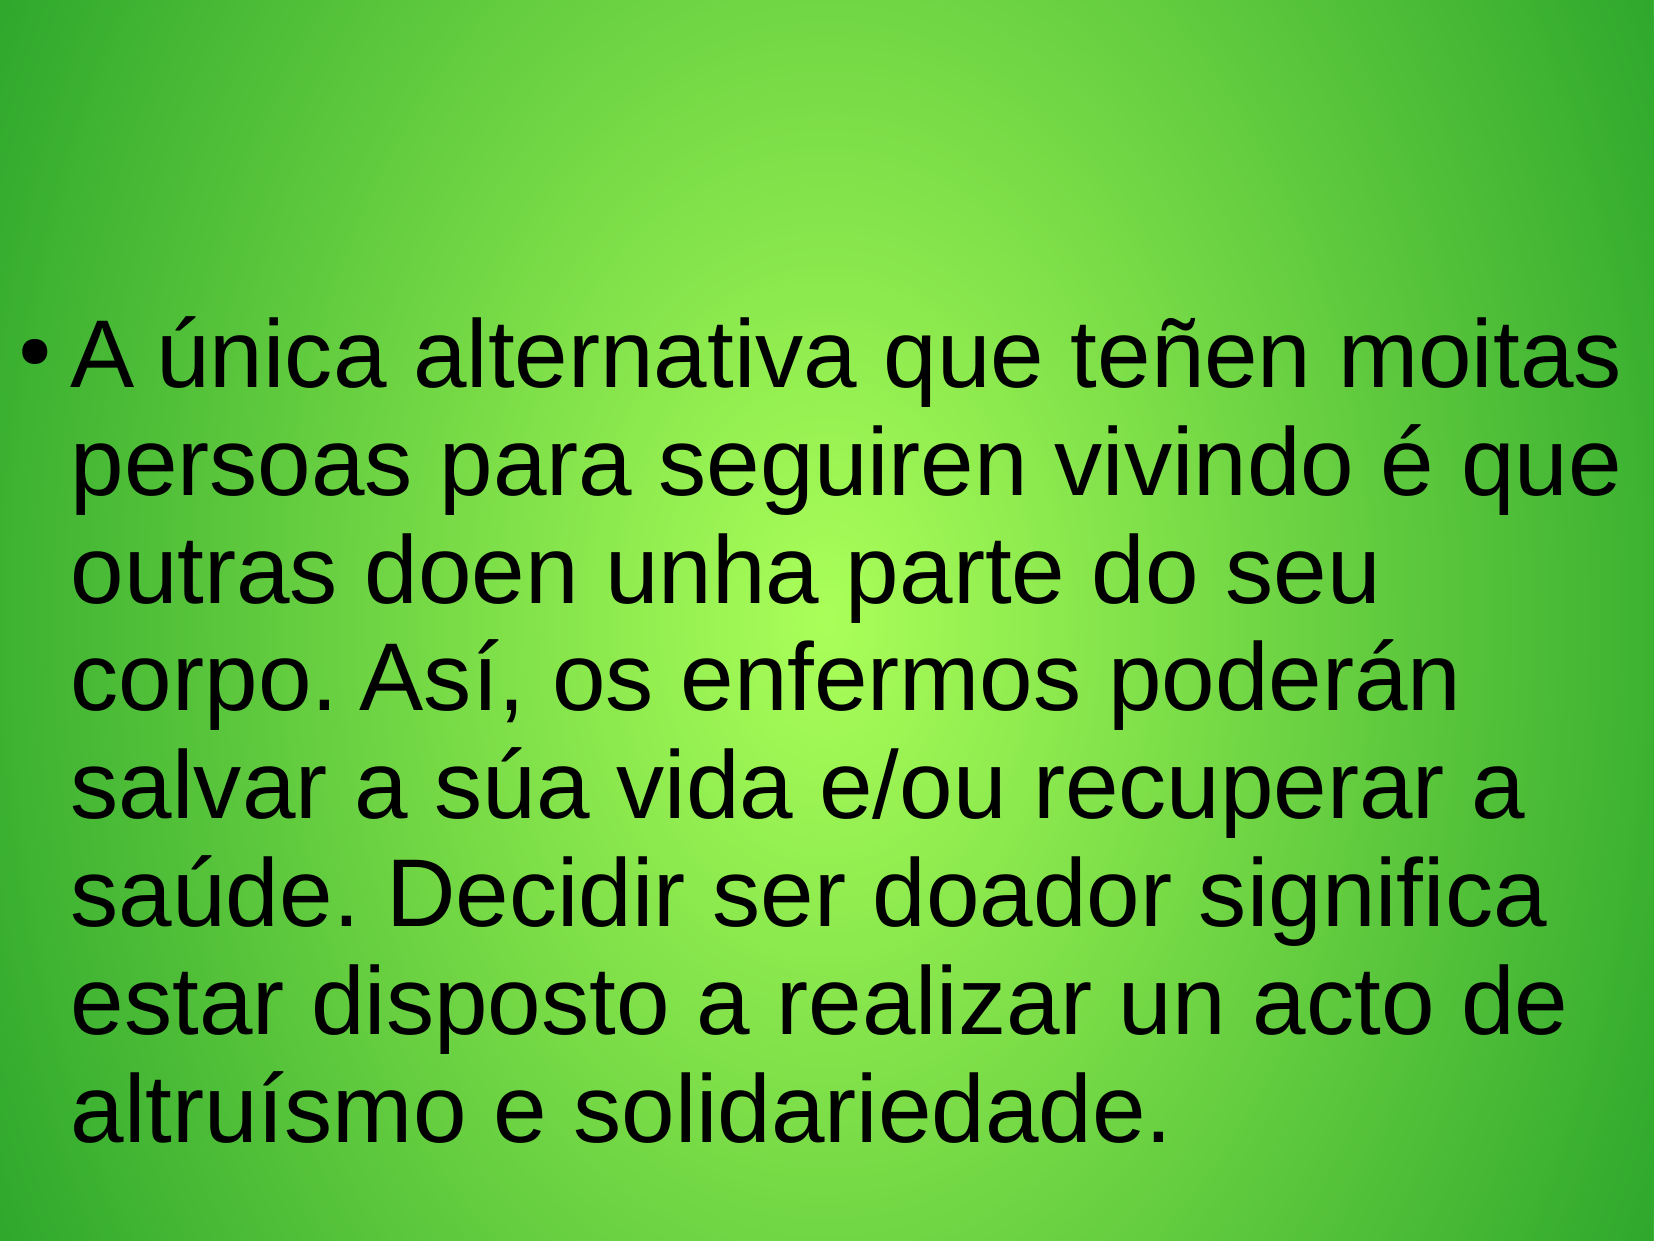

# A única alternativa que teñen moitas persoas para seguiren vivindo é que outras doen unha parte do seu corpo. Así, os enfermos poderán salvar a súa vida e/ou recuperar a saúde. Decidir ser doador significa estar disposto a realizar un acto de altruísmo e solidariedade.